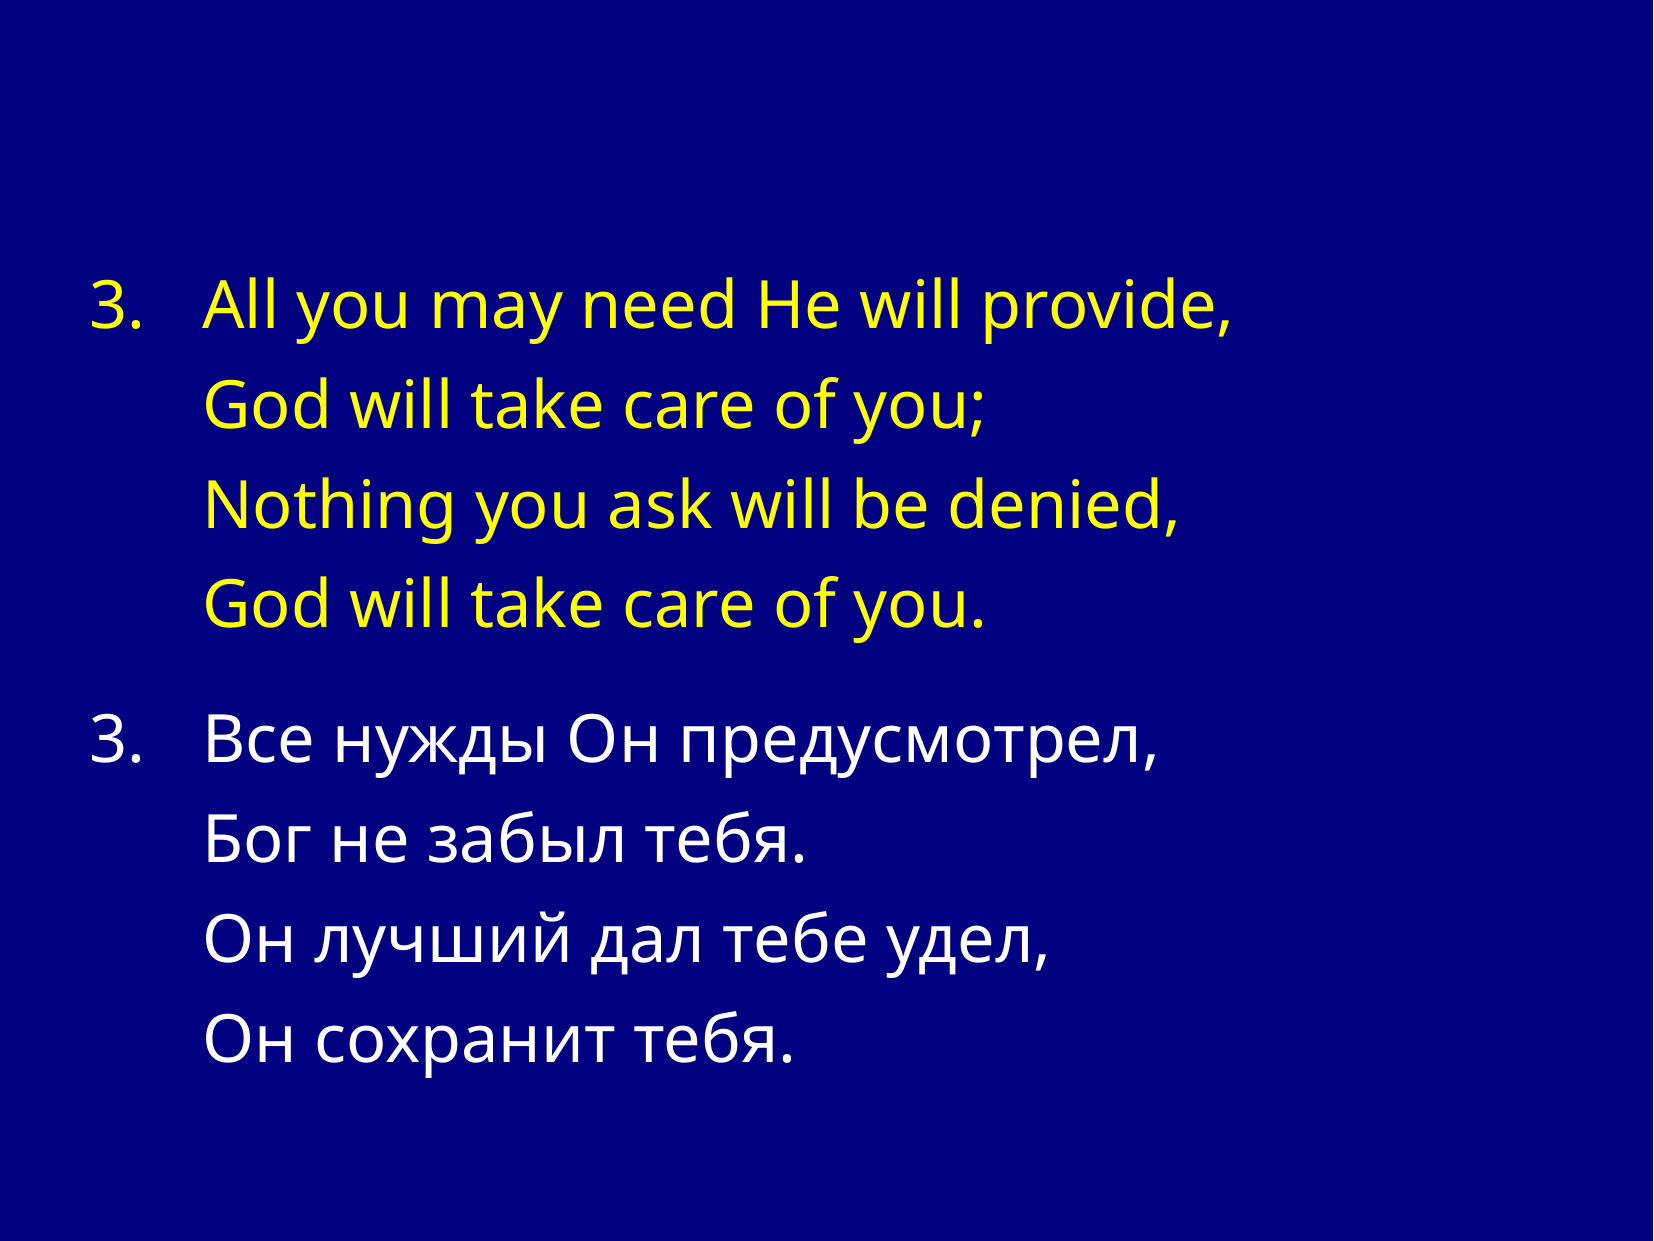

3.	All you may need He will provide,
	God will take care of you;
	Nothing you ask will be denied,
	God will take care of you.
3.	Все нужды Он предусмотрел,
	Бог не забыл тебя.
	Он лучший дал тебе удел,
	Он сохранит тебя.